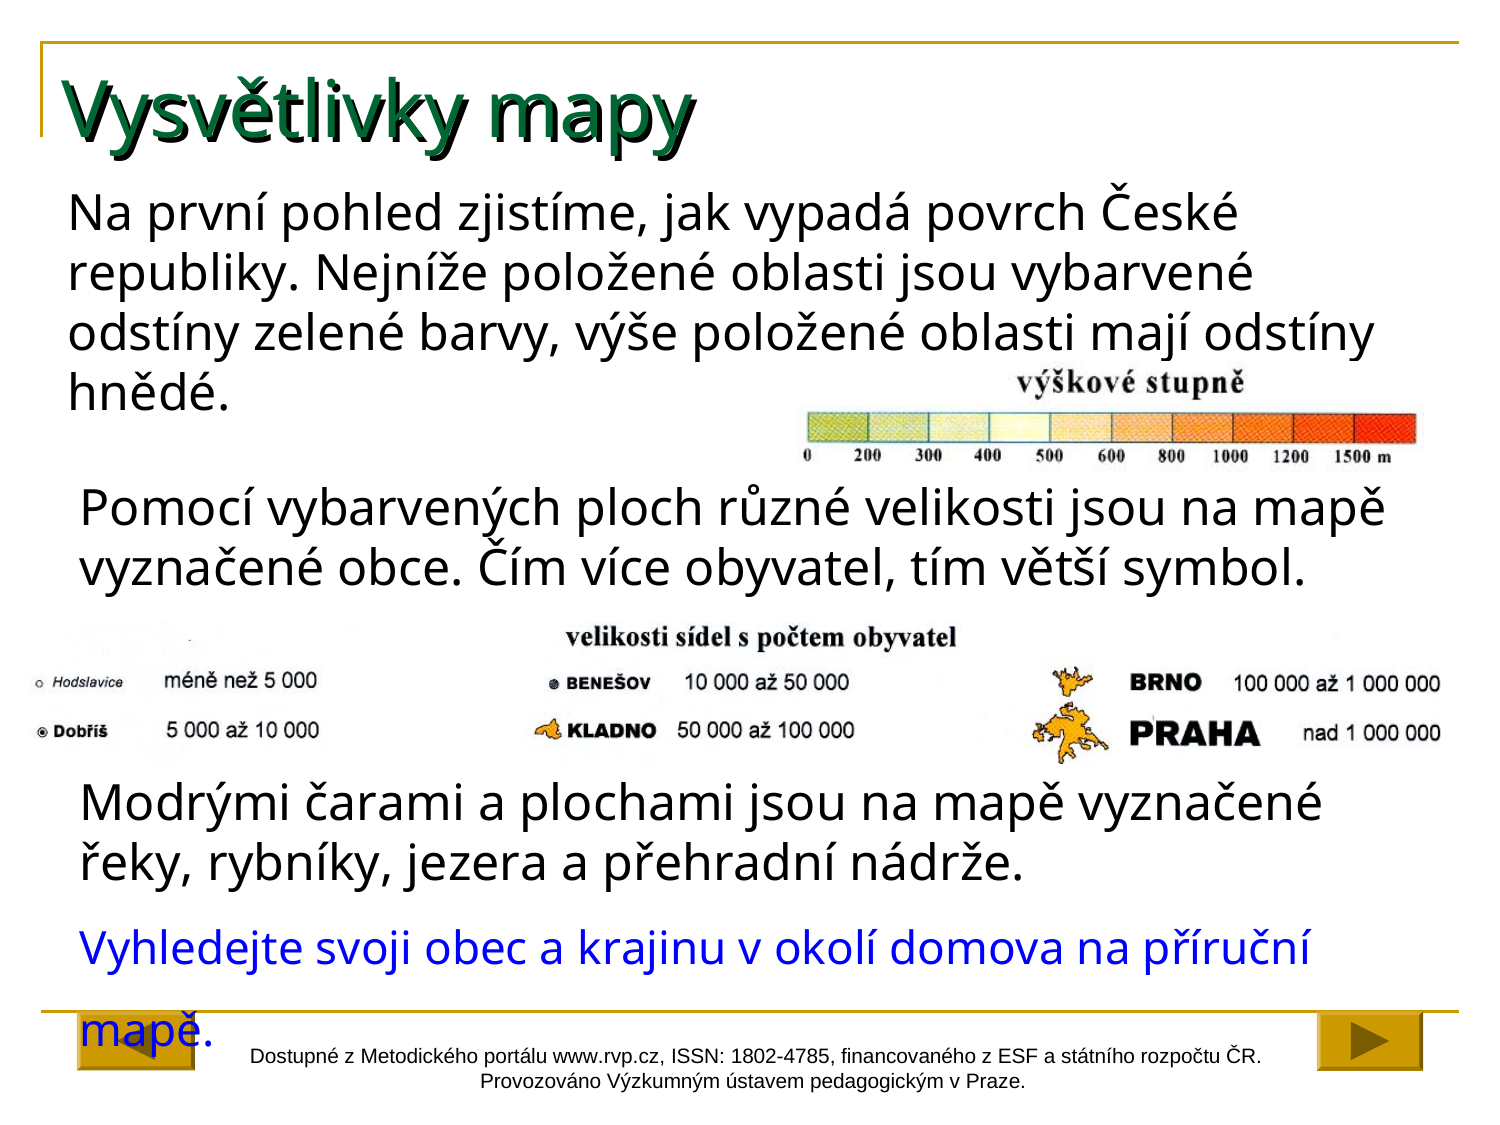

# Vysvětlivky mapy
Na první pohled zjistíme, jak vypadá povrch České republiky. Nejníže položené oblasti jsou vybarvené odstíny zelené barvy, výše položené oblasti mají odstíny hnědé.
Pomocí vybarvených ploch různé velikosti jsou na mapě vyznačené obce. Čím více obyvatel, tím větší symbol.
Modrými čarami a plochami jsou na mapě vyznačené řeky, rybníky, jezera a přehradní nádrže.
Vyhledejte svoji obec a krajinu v okolí domova na příruční mapě.